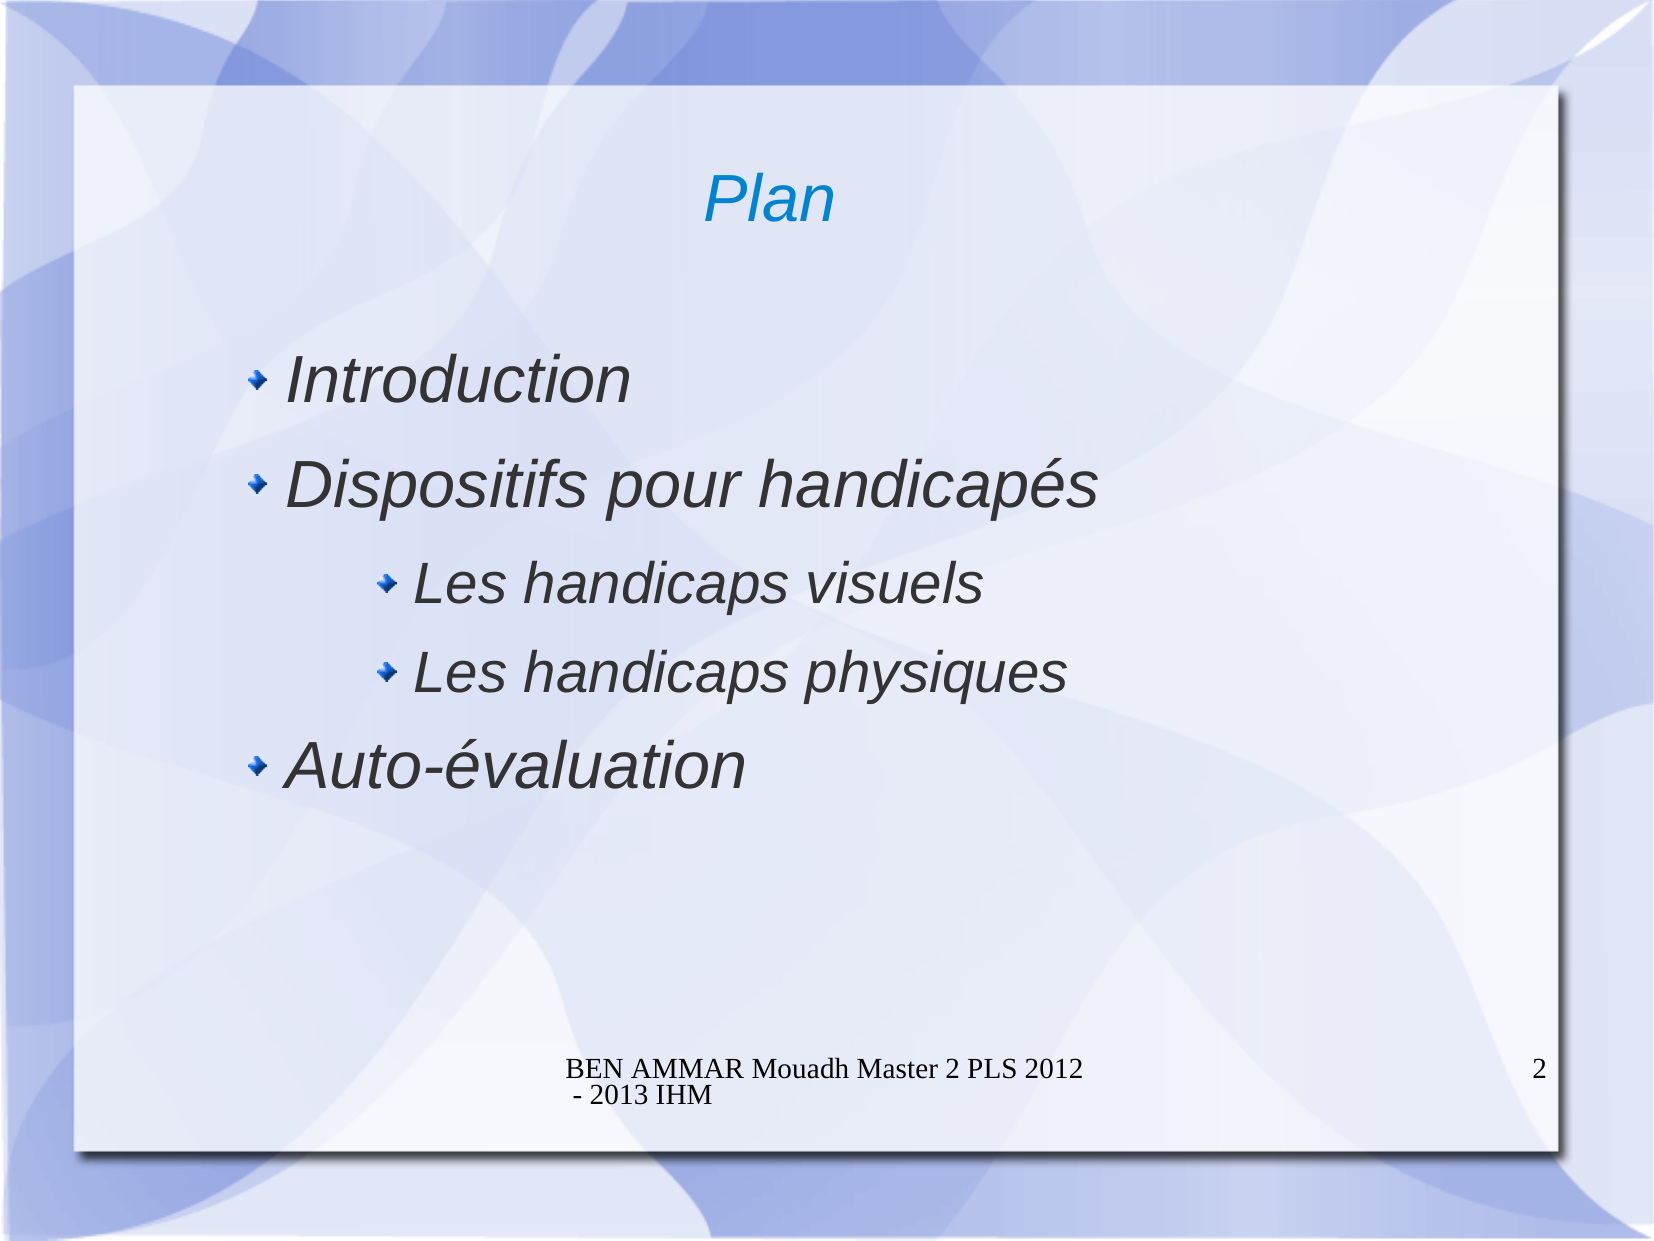

# Plan
 Introduction
 Dispositifs pour handicapés
Les handicaps visuels
Les handicaps physiques
 Auto-évaluation
BEN AMMAR Mouadh Master 2 PLS 2012 - 2013 IHM
2